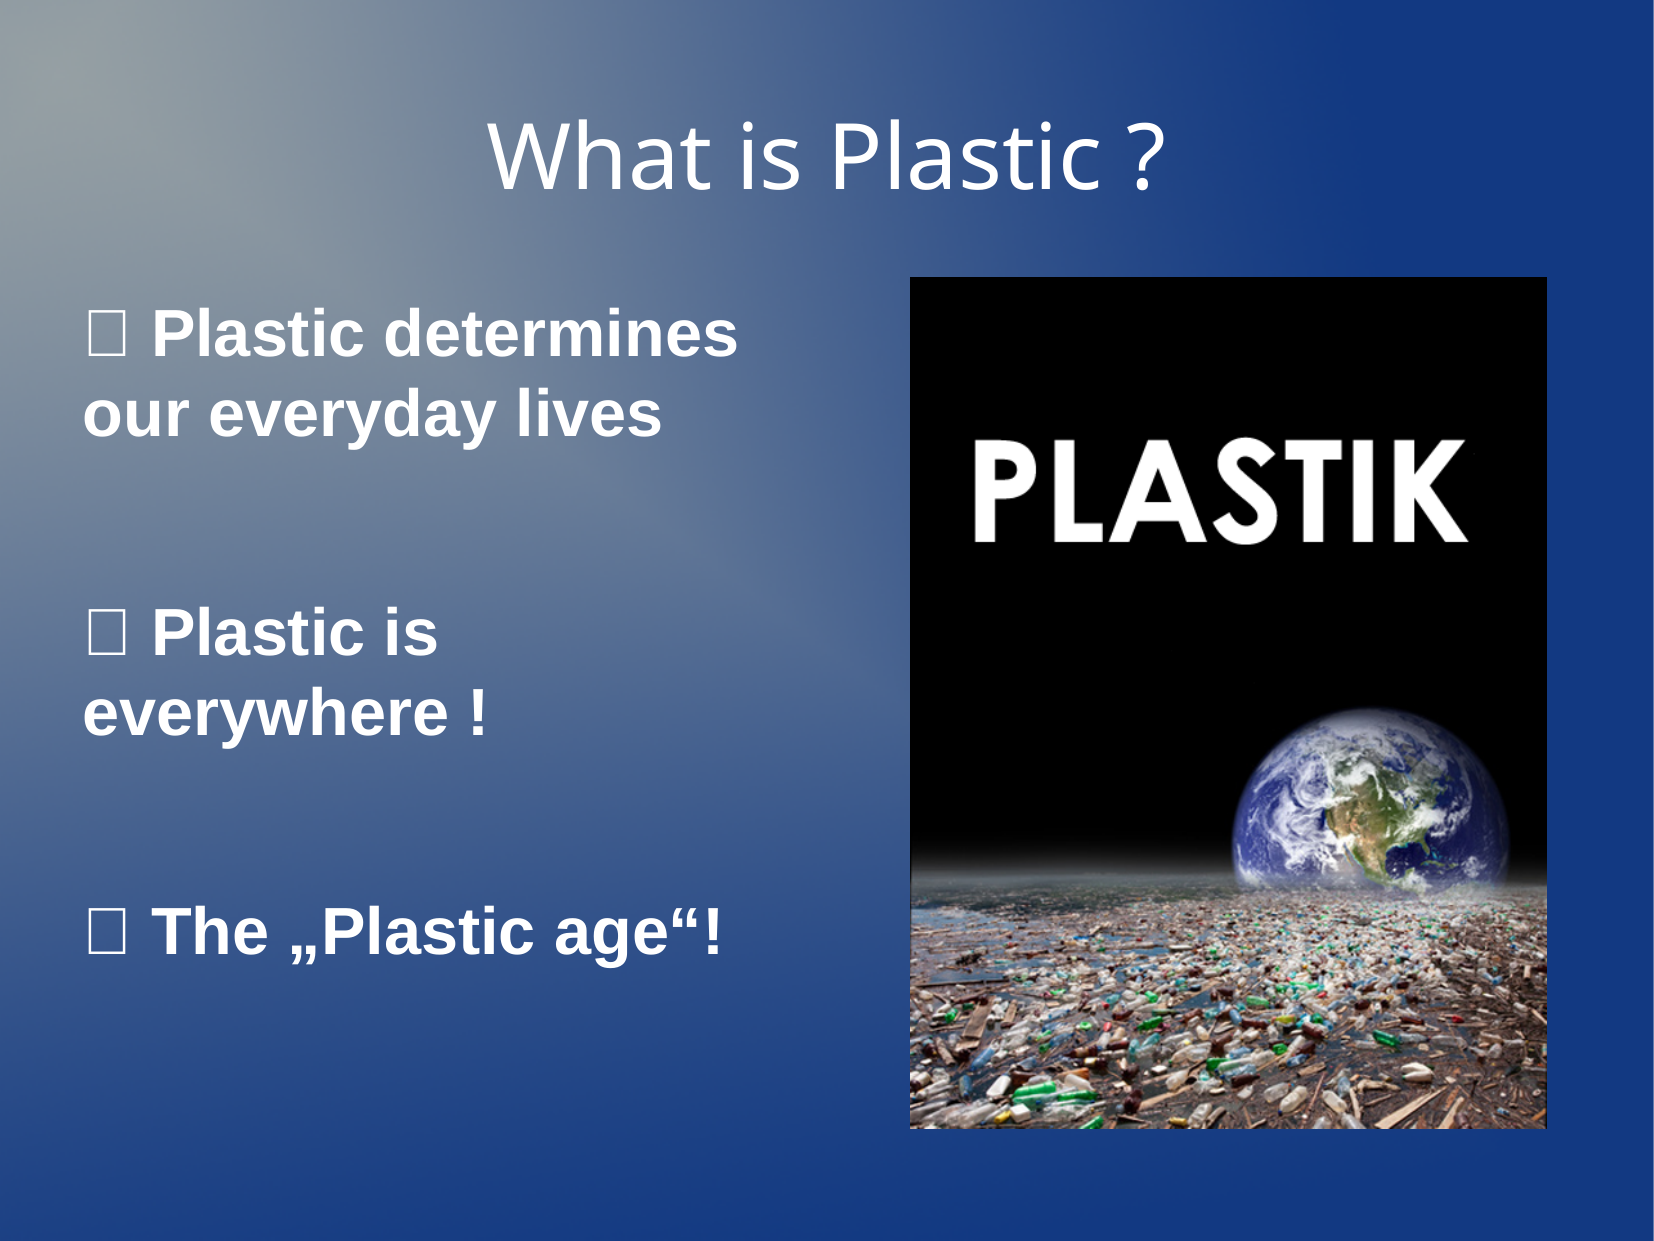

# What is Plastic ?
 Plastic determines our everyday lives
 Plastic is everywhere !
 The „Plastic age“!